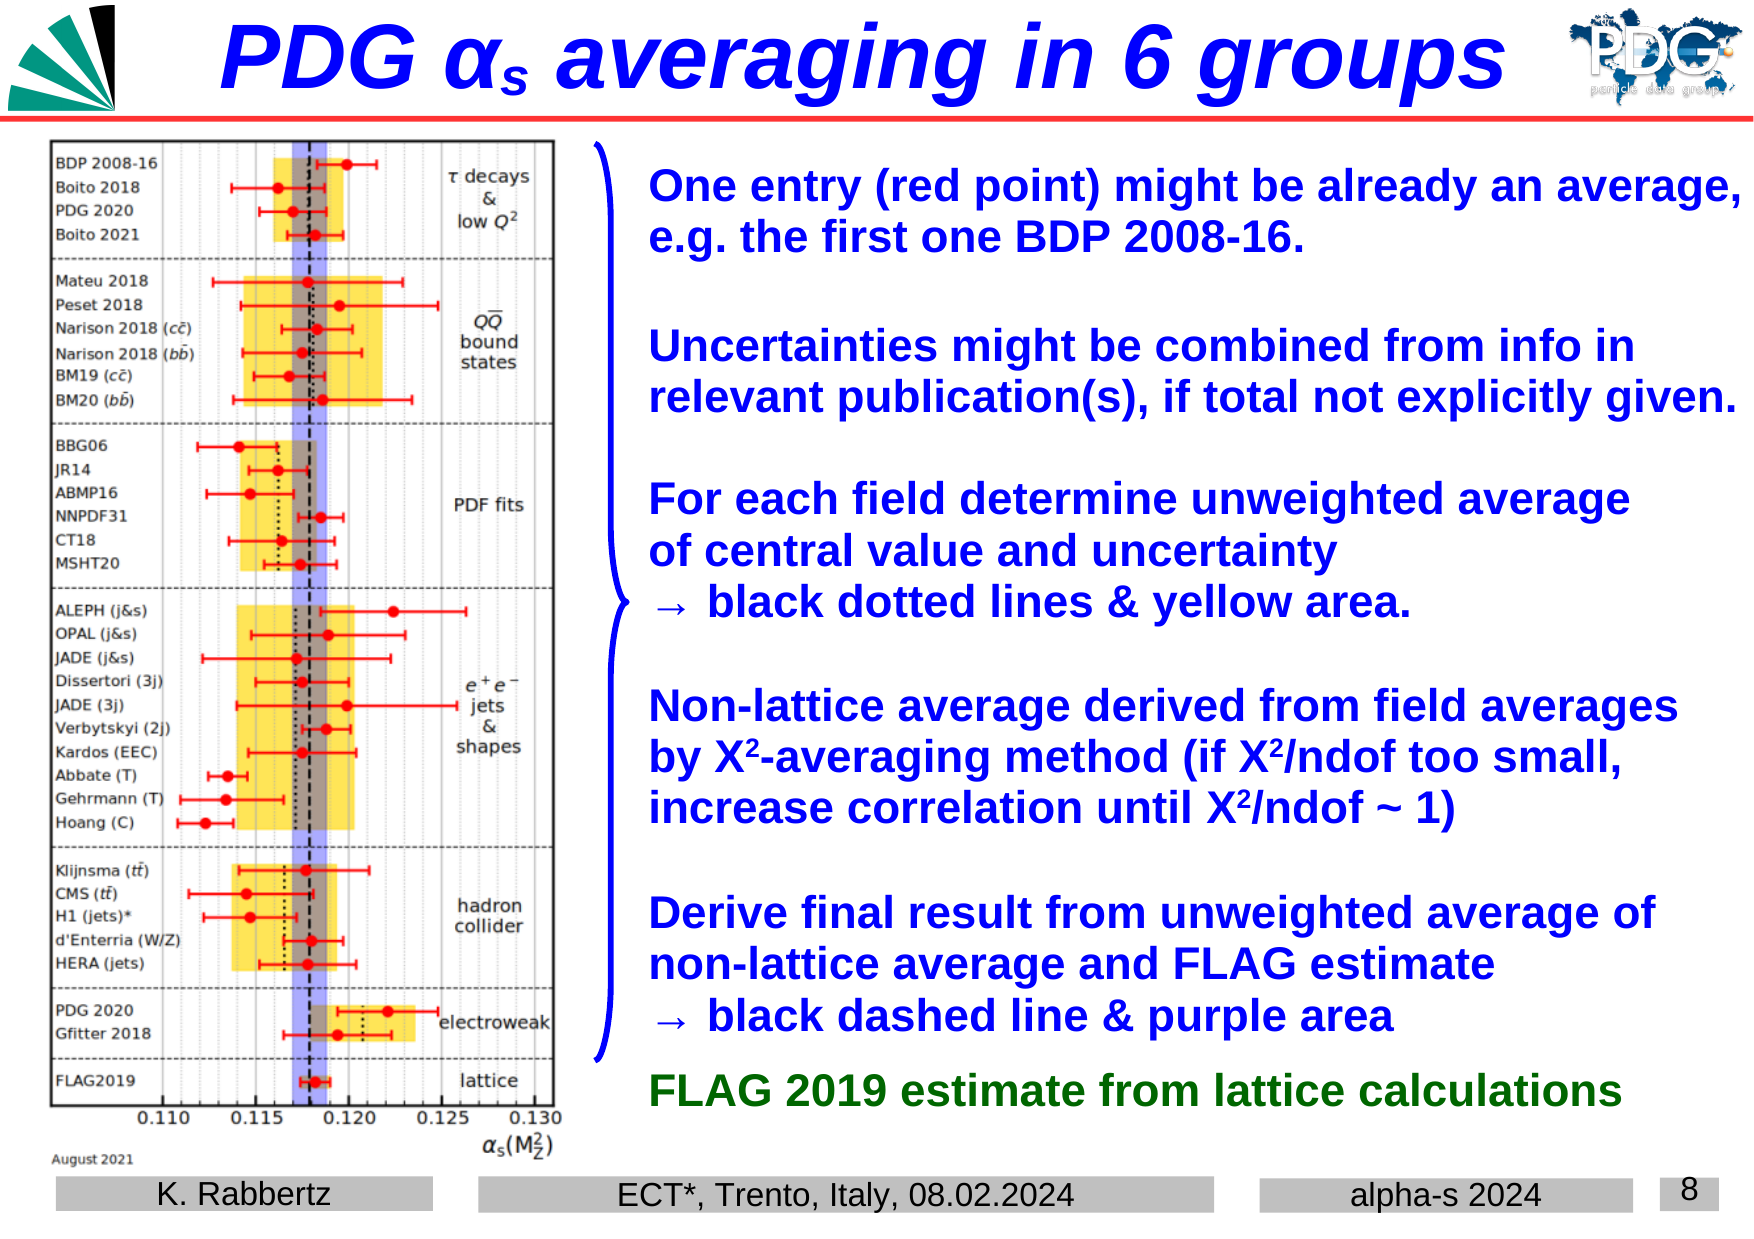

# PDG αs averaging in 6 groups
One entry (red point) might be already an average,
e.g. the first one BDP 2008-16.
Uncertainties might be combined from info in
relevant publication(s), if total not explicitly given.
For each field determine unweighted average
of central value and uncertainty
→ black dotted lines & yellow area.
Non-lattice average derived from field averages
by Χ2-averaging method (if Χ2/ndof too small,
increase correlation until Χ2/ndof ~ 1)
Derive final result from unweighted average of
non-lattice average and FLAG estimate
→ black dashed line & purple area
FLAG 2019 estimate from lattice calculations